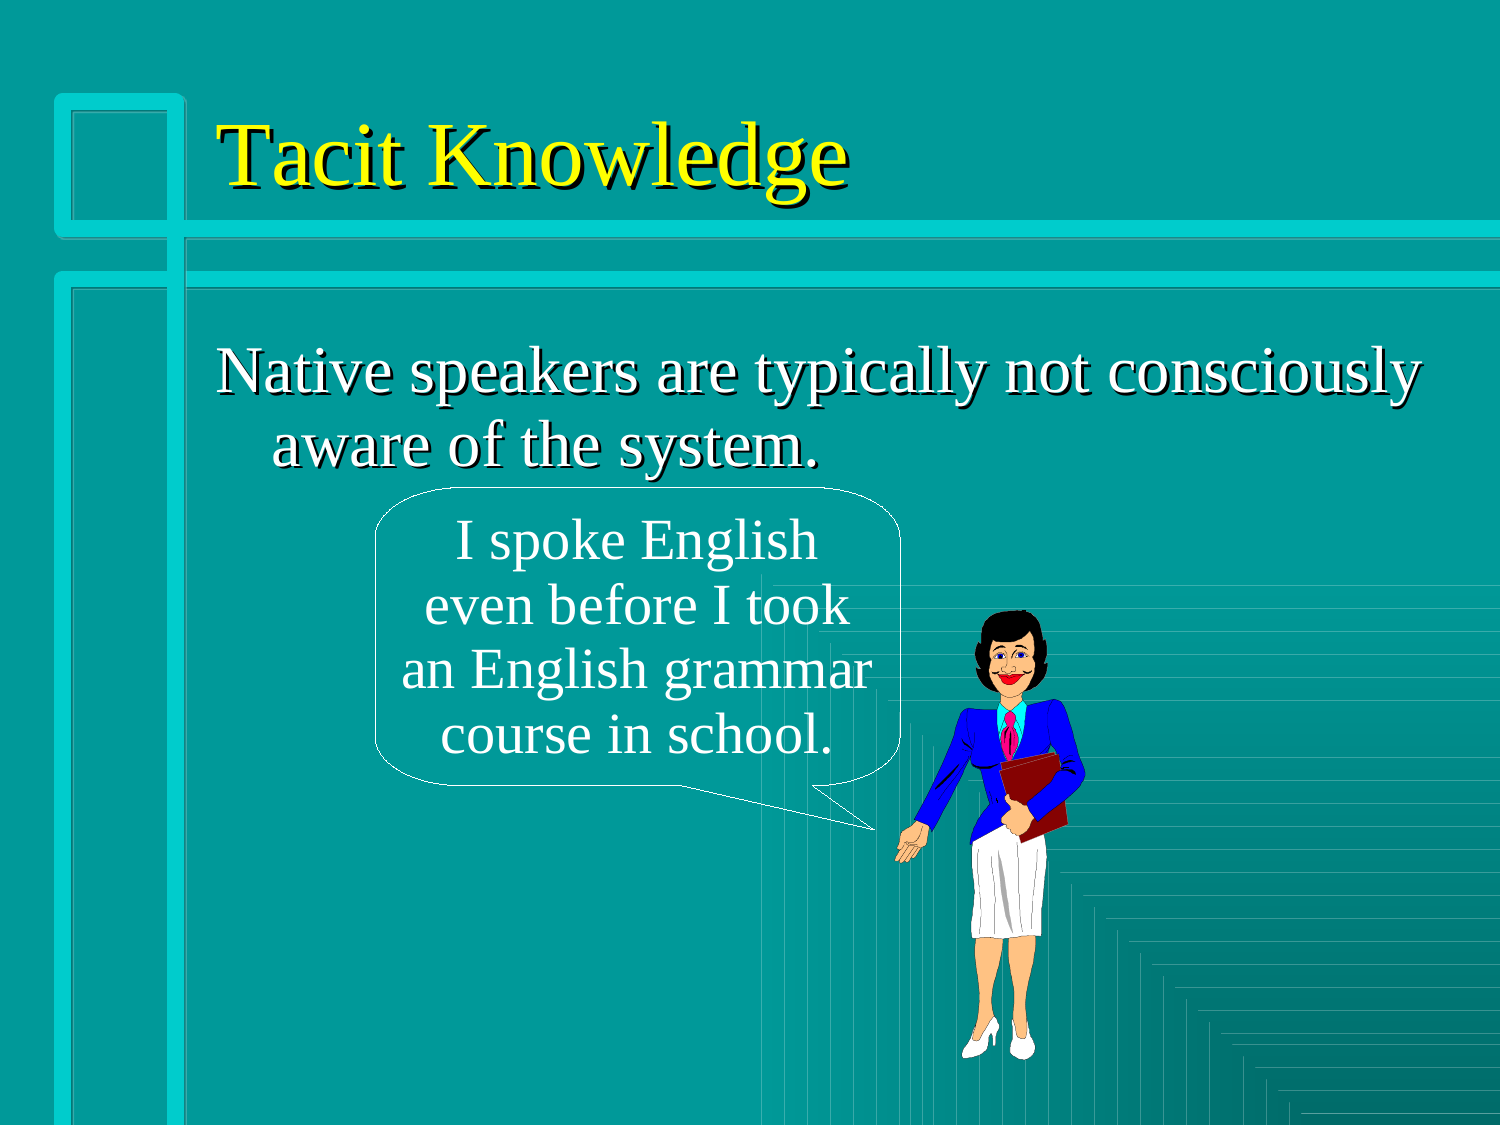

# Tacit Knowledge
Native speakers are typically not consciously aware of the system.
I spoke English
even before I took
an English grammar
course in school.